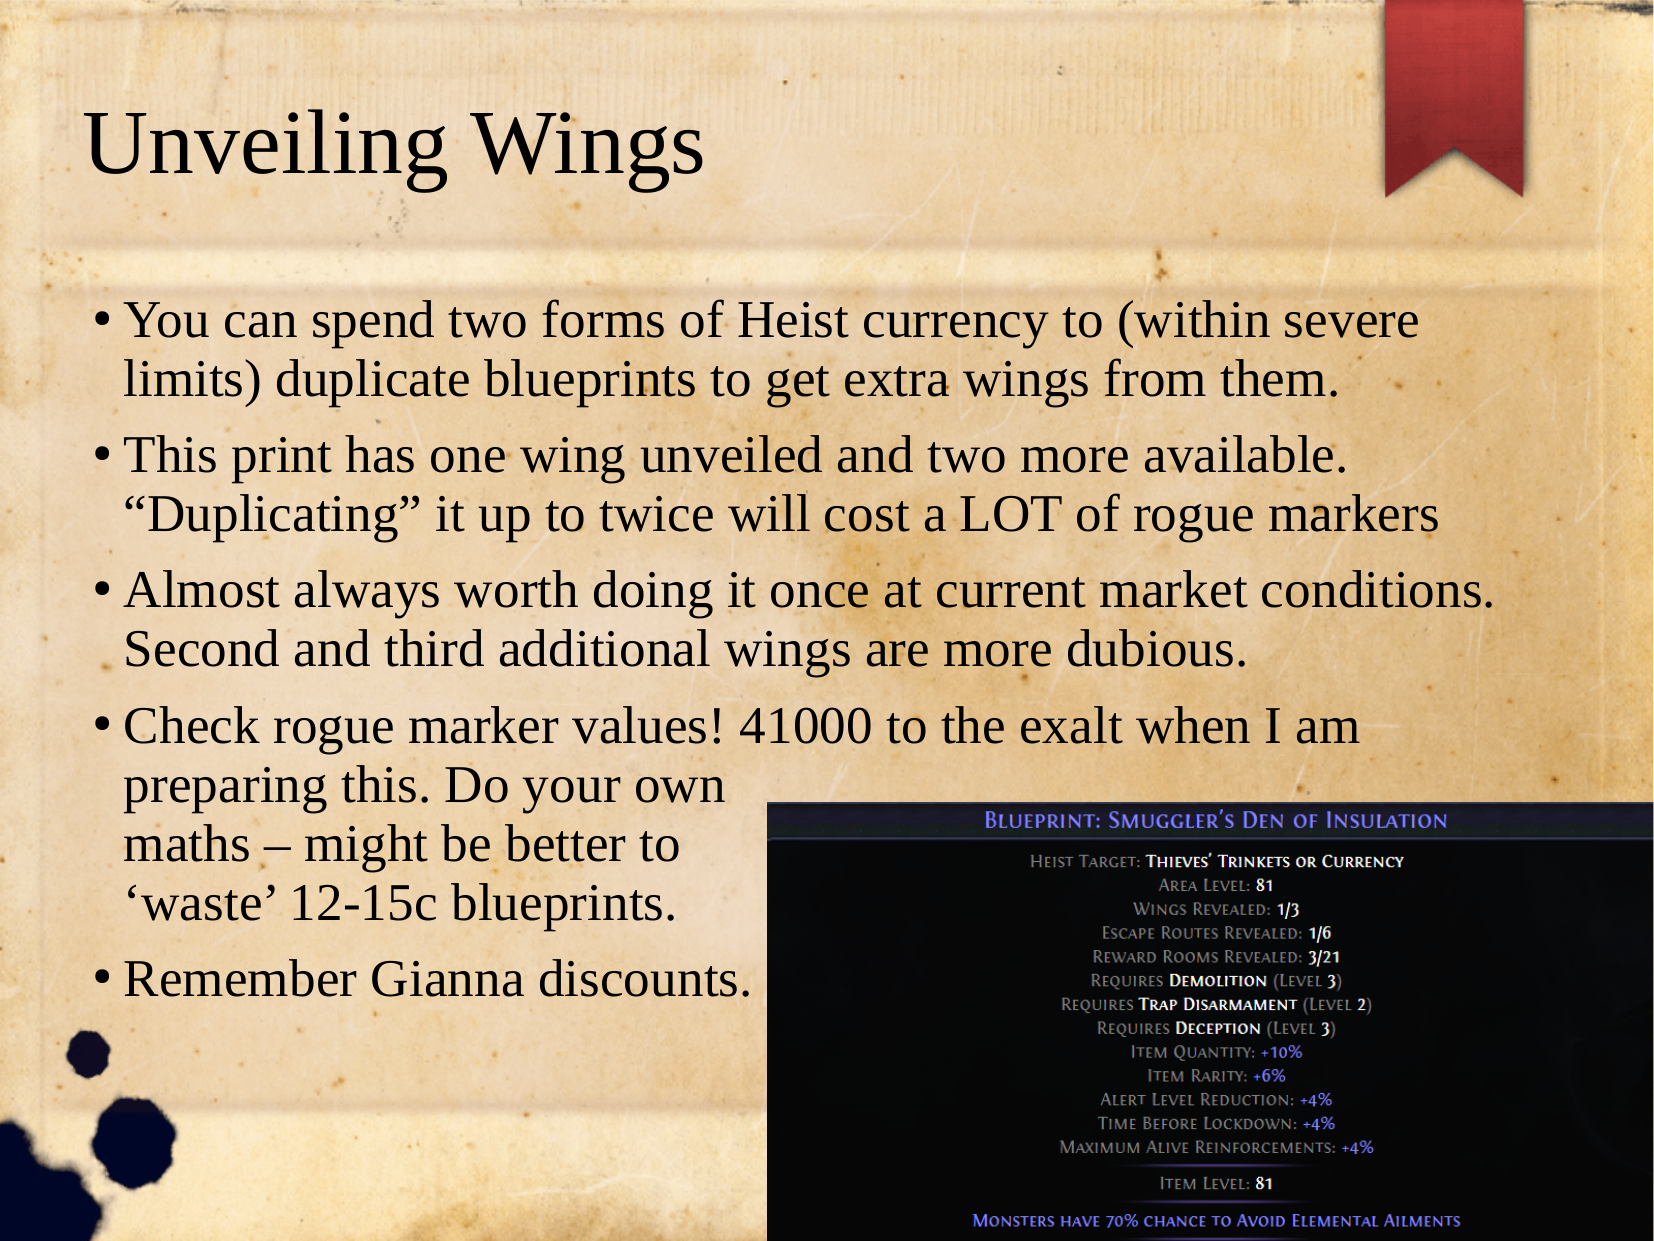

# Unveiling Wings
You can spend two forms of Heist currency to (within severe limits) duplicate blueprints to get extra wings from them.
This print has one wing unveiled and two more available. “Duplicating” it up to twice will cost a LOT of rogue markers
Almost always worth doing it once at current market conditions. Second and third additional wings are more dubious.
Check rogue marker values! 41000 to the exalt when I am preparing this. Do your own maths – might be better to ‘waste’ 12-15c blueprints.
Remember Gianna discounts.